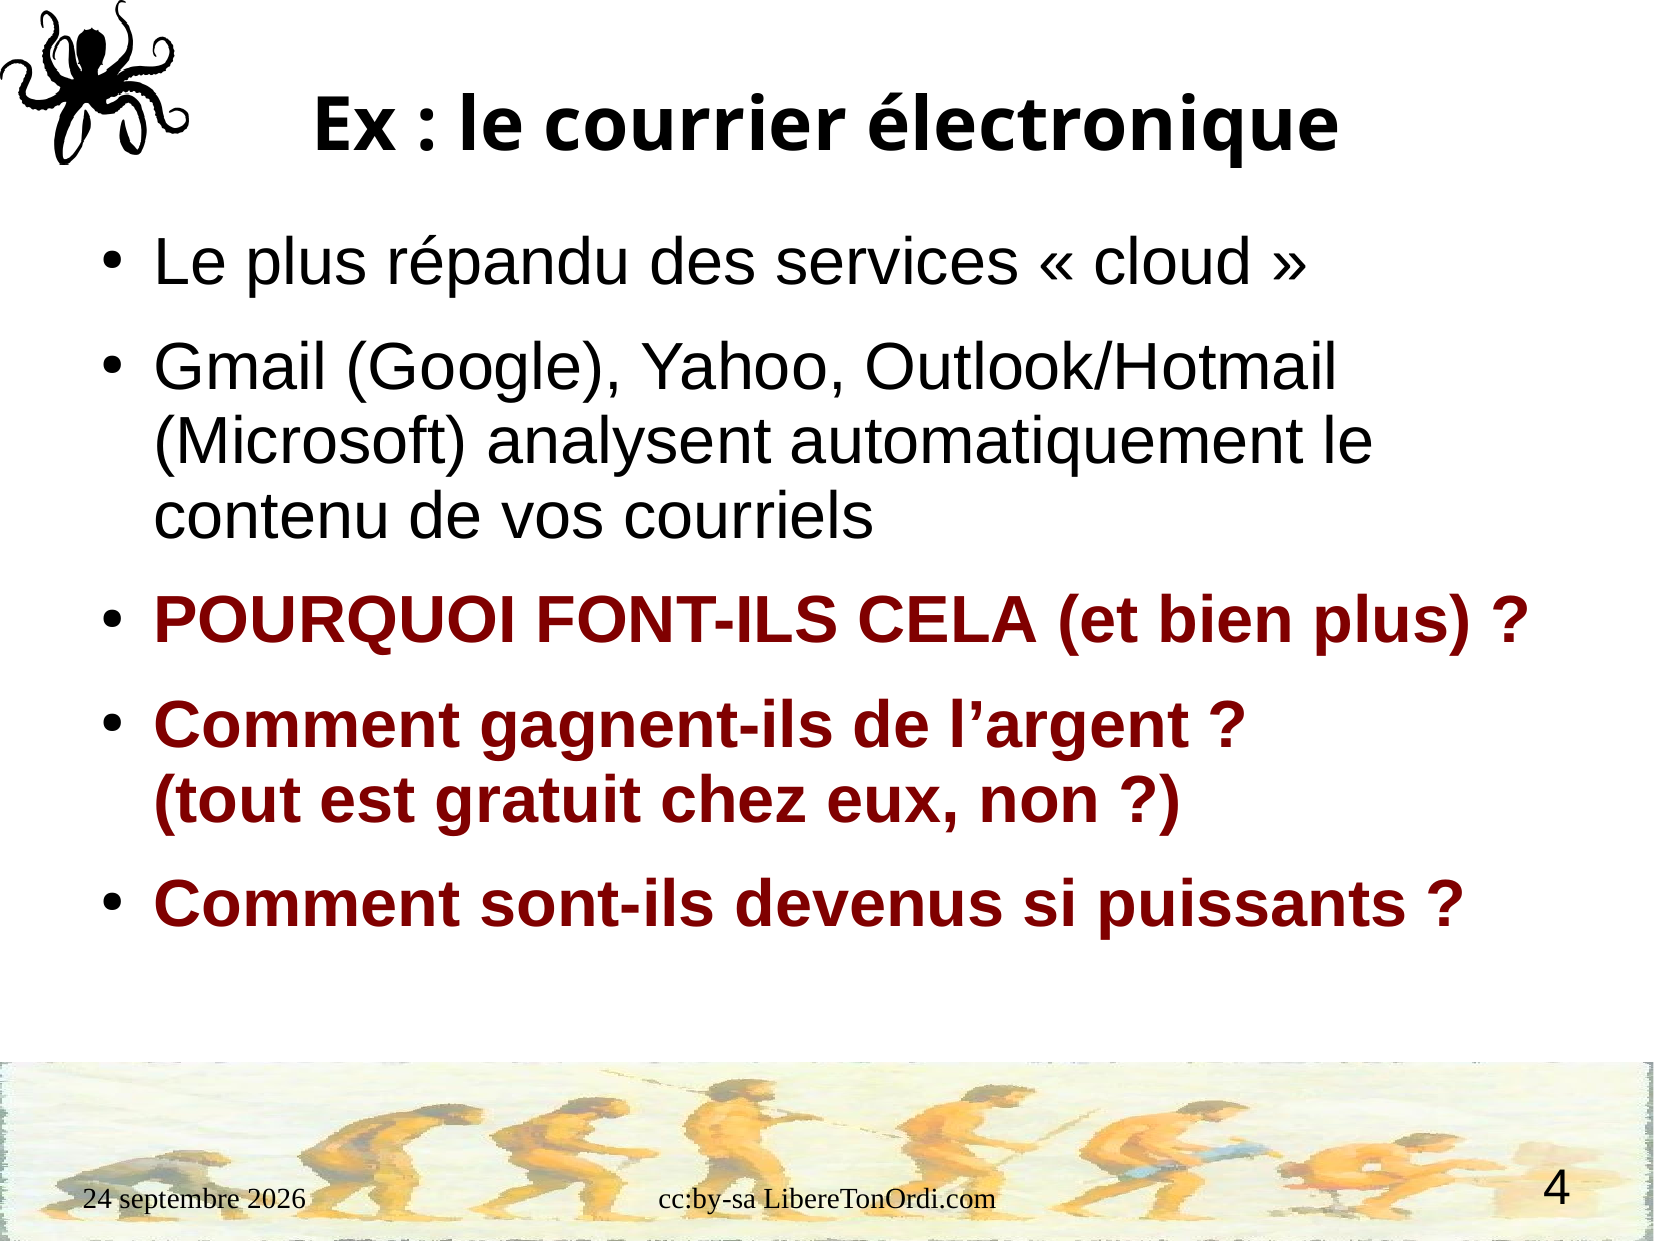

# Ex : le courrier électronique
Le plus répandu des services « cloud »
Gmail (Google), Yahoo, Outlook/Hotmail (Microsoft) analysent automatiquement le contenu de vos courriels
POURQUOI FONT-ILS CELA (et bien plus) ?
Comment gagnent-ils de l’argent ?
(tout est gratuit chez eux, non ?)
Comment sont-ils devenus si puissants ?
cc:by-sa LibereTonOrdi.com
4